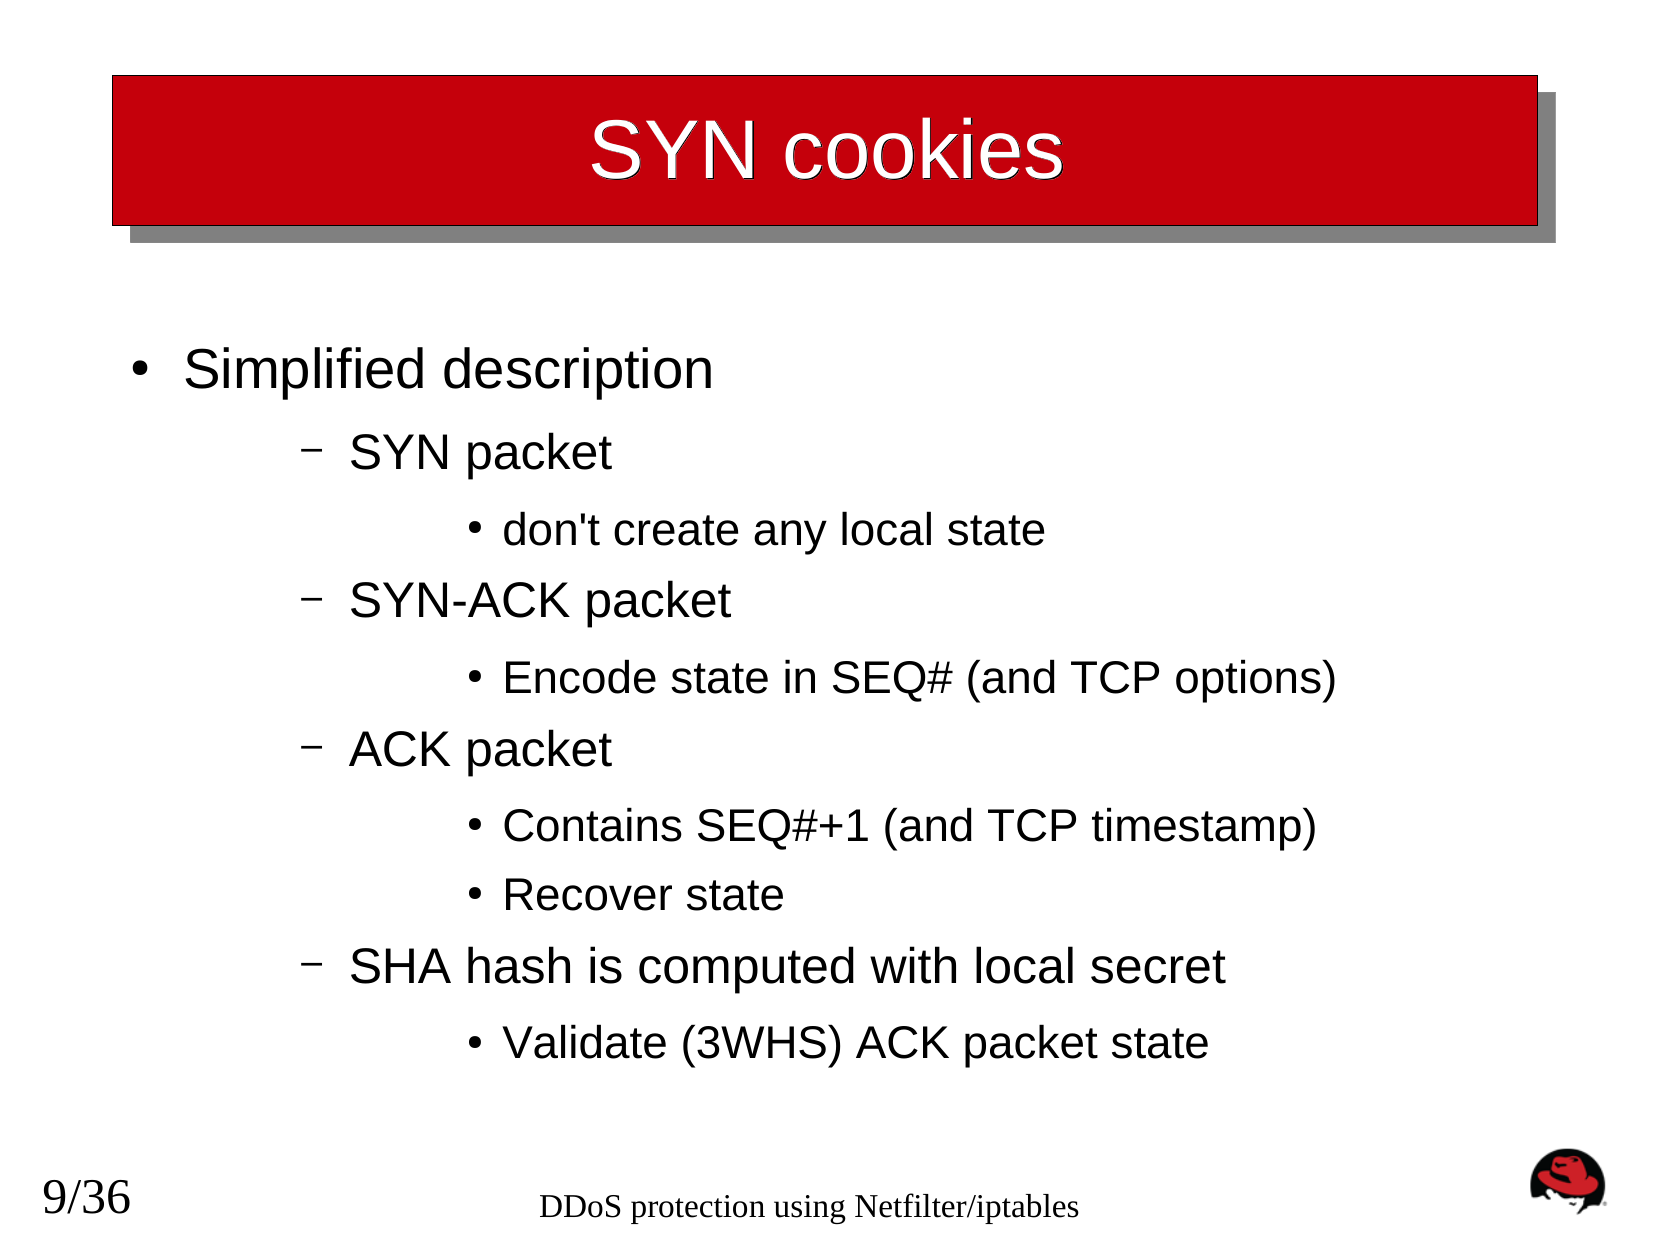

# SYN cookies
Simplified description
SYN packet
don't create any local state
SYN-ACK packet
Encode state in SEQ# (and TCP options)
ACK packet
Contains SEQ#+1 (and TCP timestamp)
Recover state
SHA hash is computed with local secret
Validate (3WHS) ACK packet state